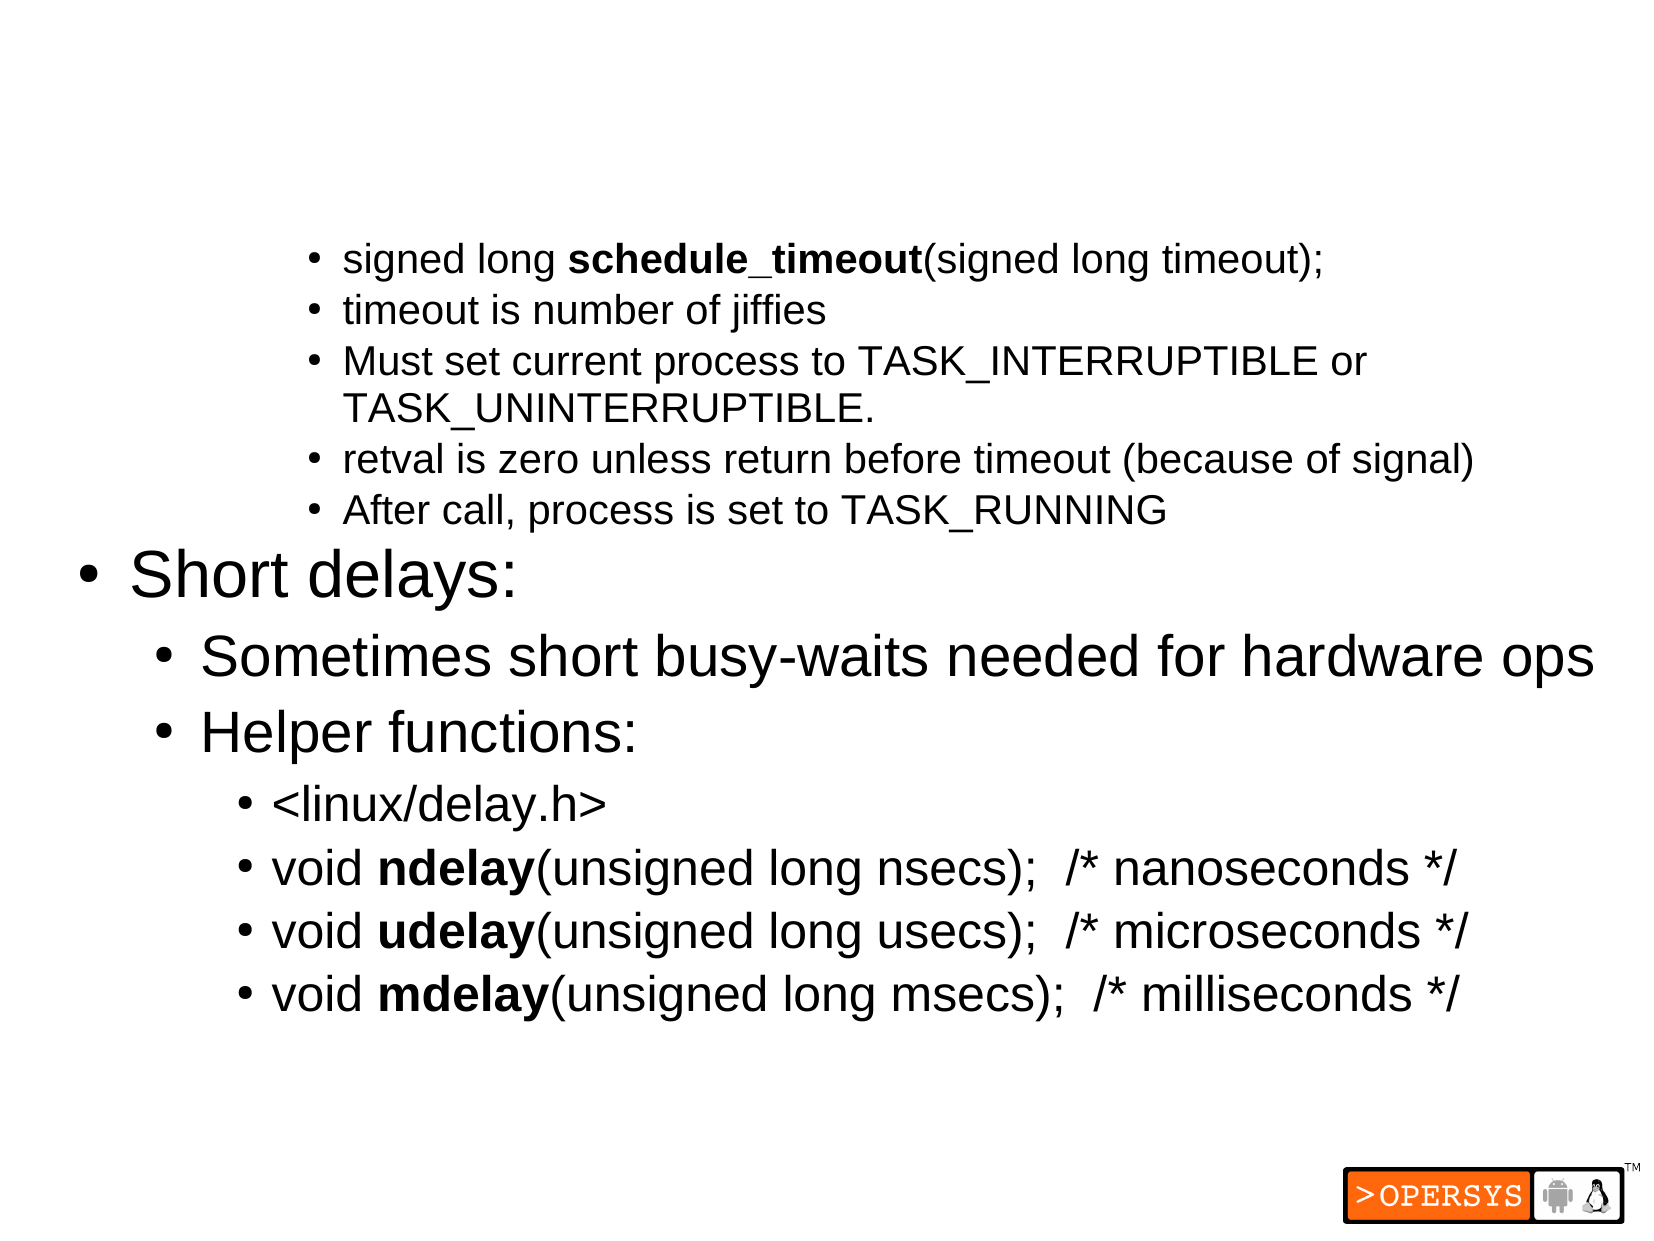

# signed long schedule_timeout(signed long timeout);
timeout is number of jiffies
Must set current process to TASK_INTERRUPTIBLE or TASK_UNINTERRUPTIBLE.
retval is zero unless return before timeout (because of signal)
After call, process is set to TASK_RUNNING
Short delays:
Sometimes short busy-waits needed for hardware ops
Helper functions:
<linux/delay.h>
void ndelay(unsigned long nsecs); /* nanoseconds */
void udelay(unsigned long usecs); /* microseconds */
void mdelay(unsigned long msecs); /* milliseconds */